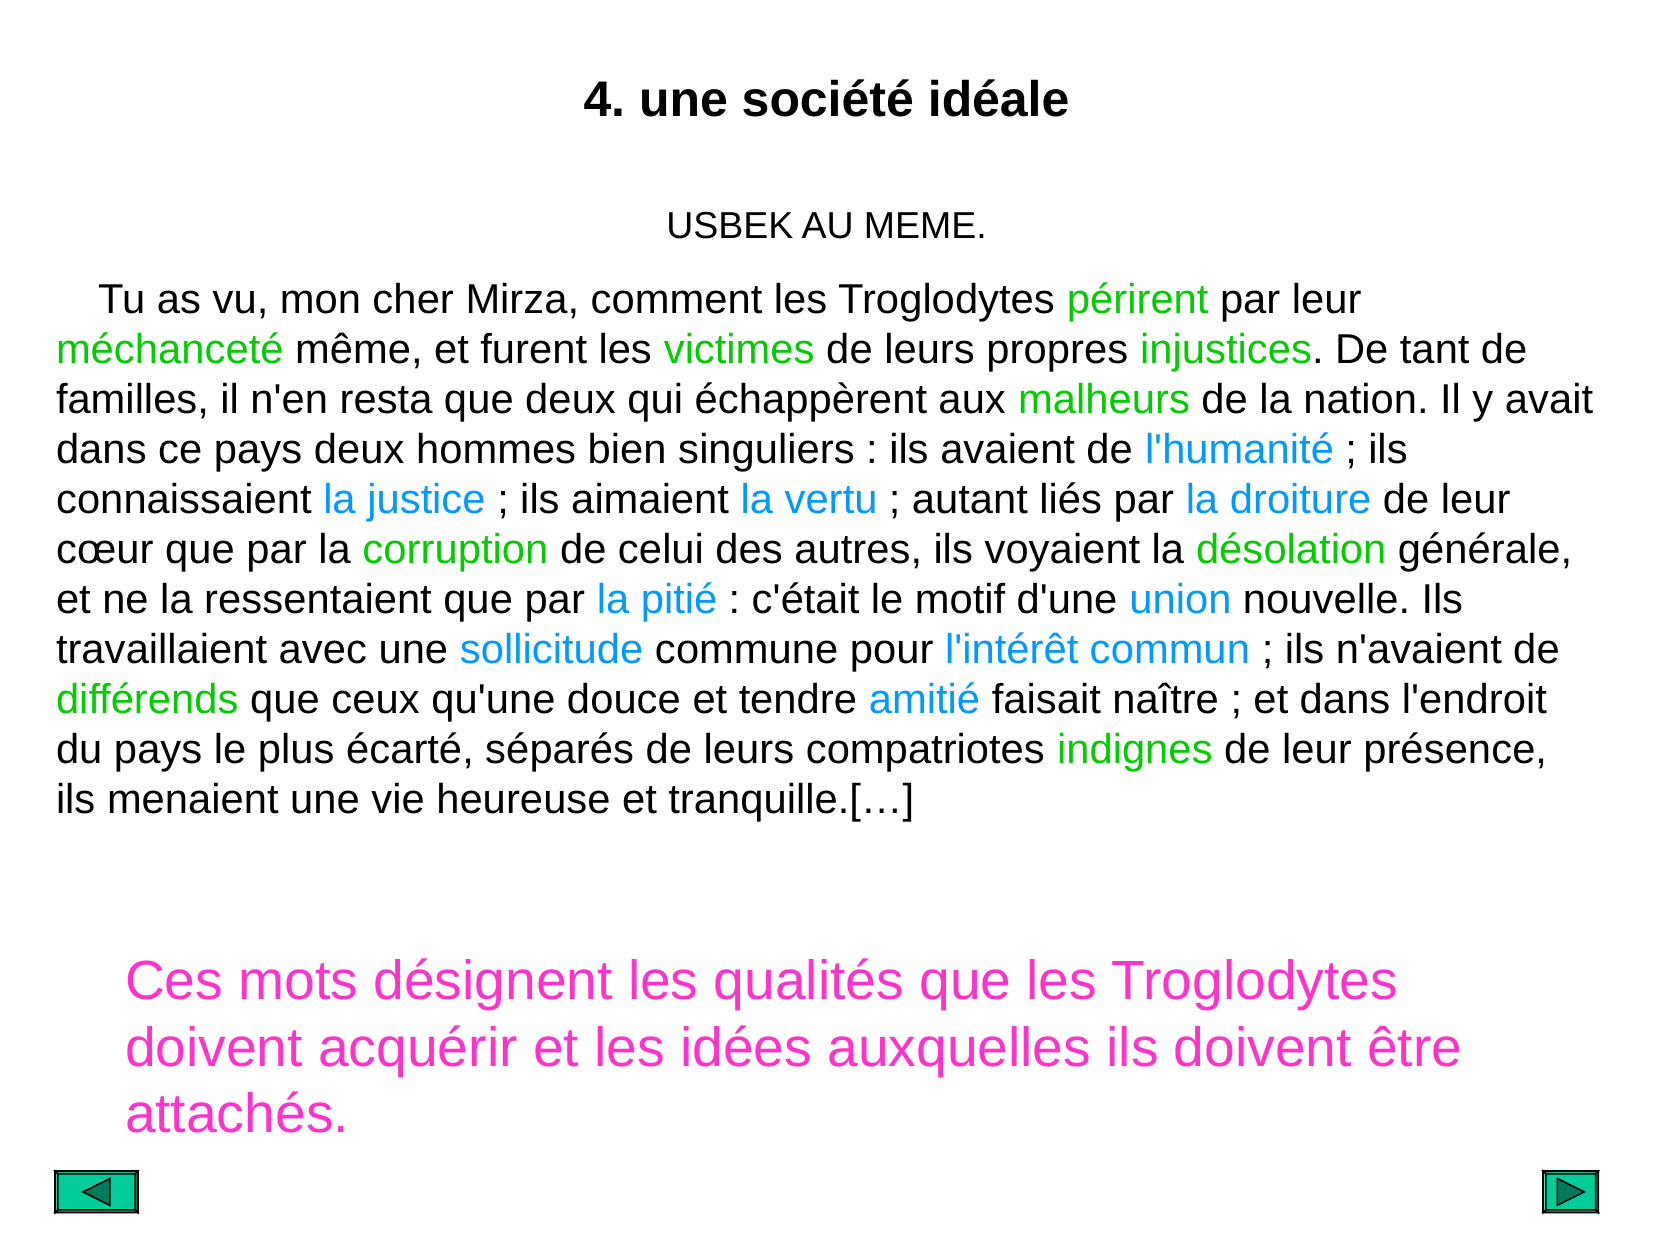

# 4. une société idéale
USBEK AU MEME.
    Tu as vu, mon cher Mirza, comment les Troglodytes périrent par leur méchanceté même, et furent les victimes de leurs propres injustices. De tant de familles, il n'en resta que deux qui échappèrent aux malheurs de la nation. Il y avait dans ce pays deux hommes bien singuliers : ils avaient de l'humanité ; ils connaissaient la justice ; ils aimaient la vertu ; autant liés par la droiture de leur cœur que par la corruption de celui des autres, ils voyaient la désolation générale, et ne la ressentaient que par la pitié : c'était le motif d'une union nouvelle. Ils travaillaient avec une sollicitude commune pour l'intérêt commun ; ils n'avaient de différends que ceux qu'une douce et tendre amitié faisait naître ; et dans l'endroit du pays le plus écarté, séparés de leurs compatriotes indignes de leur présence, ils menaient une vie heureuse et tranquille.[…]
Ces mots désignent les qualités que les Troglodytes doivent acquérir et les idées auxquelles ils doivent être attachés.